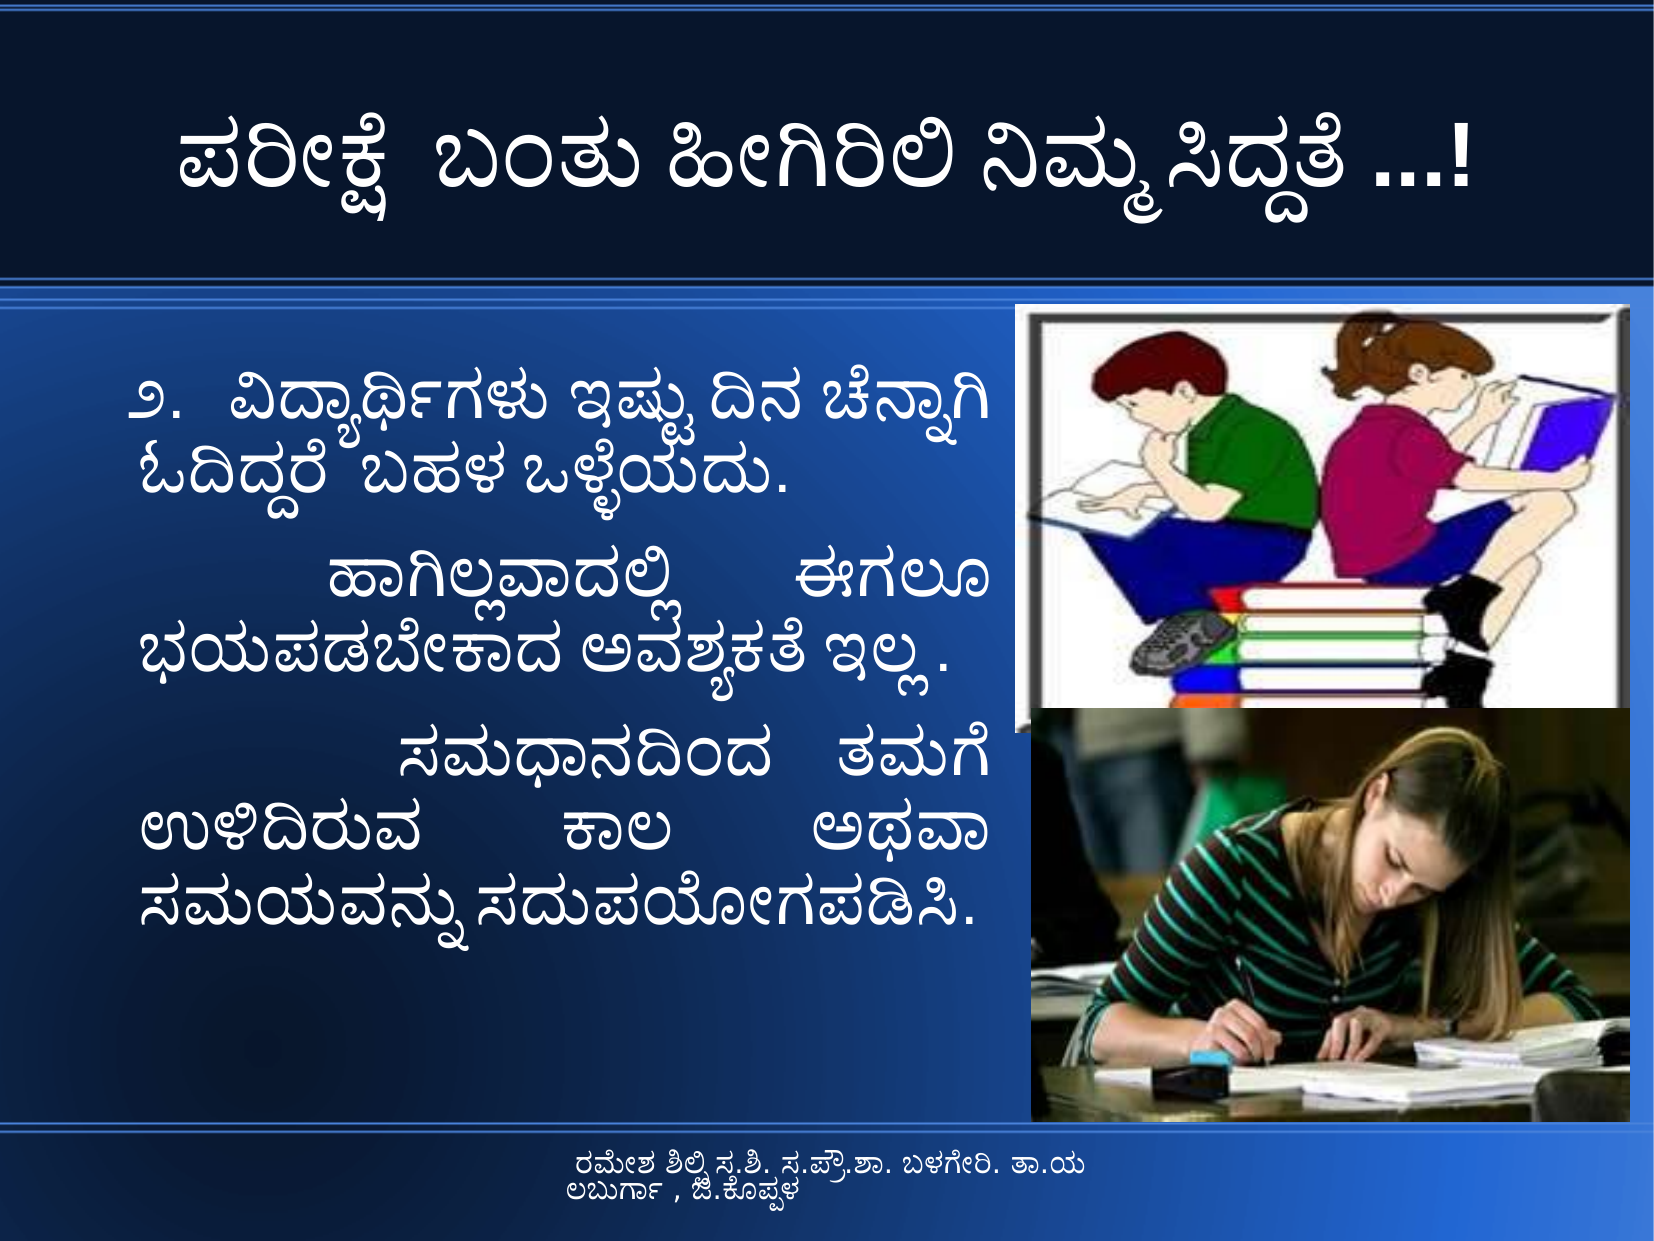

# ಪರೀಕ್ಷೆ ಬಂತು ಹೀಗಿರಿಲಿ ನಿಮ್ಮ ಸಿದ್ದತೆ ...!
 ೨. ವಿದ್ಯಾರ್ಥಿಗಳು ಇಷ್ಟು ದಿನ ಚೆನ್ನಾಗಿ ಓದಿದ್ದರೆ ಬಹಳ ಒಳ್ಳೆಯದು.
 ಹಾಗಿಲ್ಲವಾದಲ್ಲಿ ಈಗಲೂ ಭಯಪಡಬೇಕಾದ ಅವಶ್ಯಕತೆ ಇಲ್ಲ .
 ಸಮಧಾನದಿಂದ ತಮಗೆ ಉಳಿದಿರುವ ಕಾಲ ಅಥವಾ ಸಮಯವನ್ನು ಸದುಪಯೋಗಪಡಿಸಿ.
 ರಮೇಶ ಶಿಲ್ಪಿ ಸ.ಶಿ. ಸ.ಪ್ರೌ.ಶಾ. ಬಳಗೇರಿ. ತಾ.ಯಲಬುರ್ಗಾ , ಜಿ.ಕೊಪ್ಪಳ